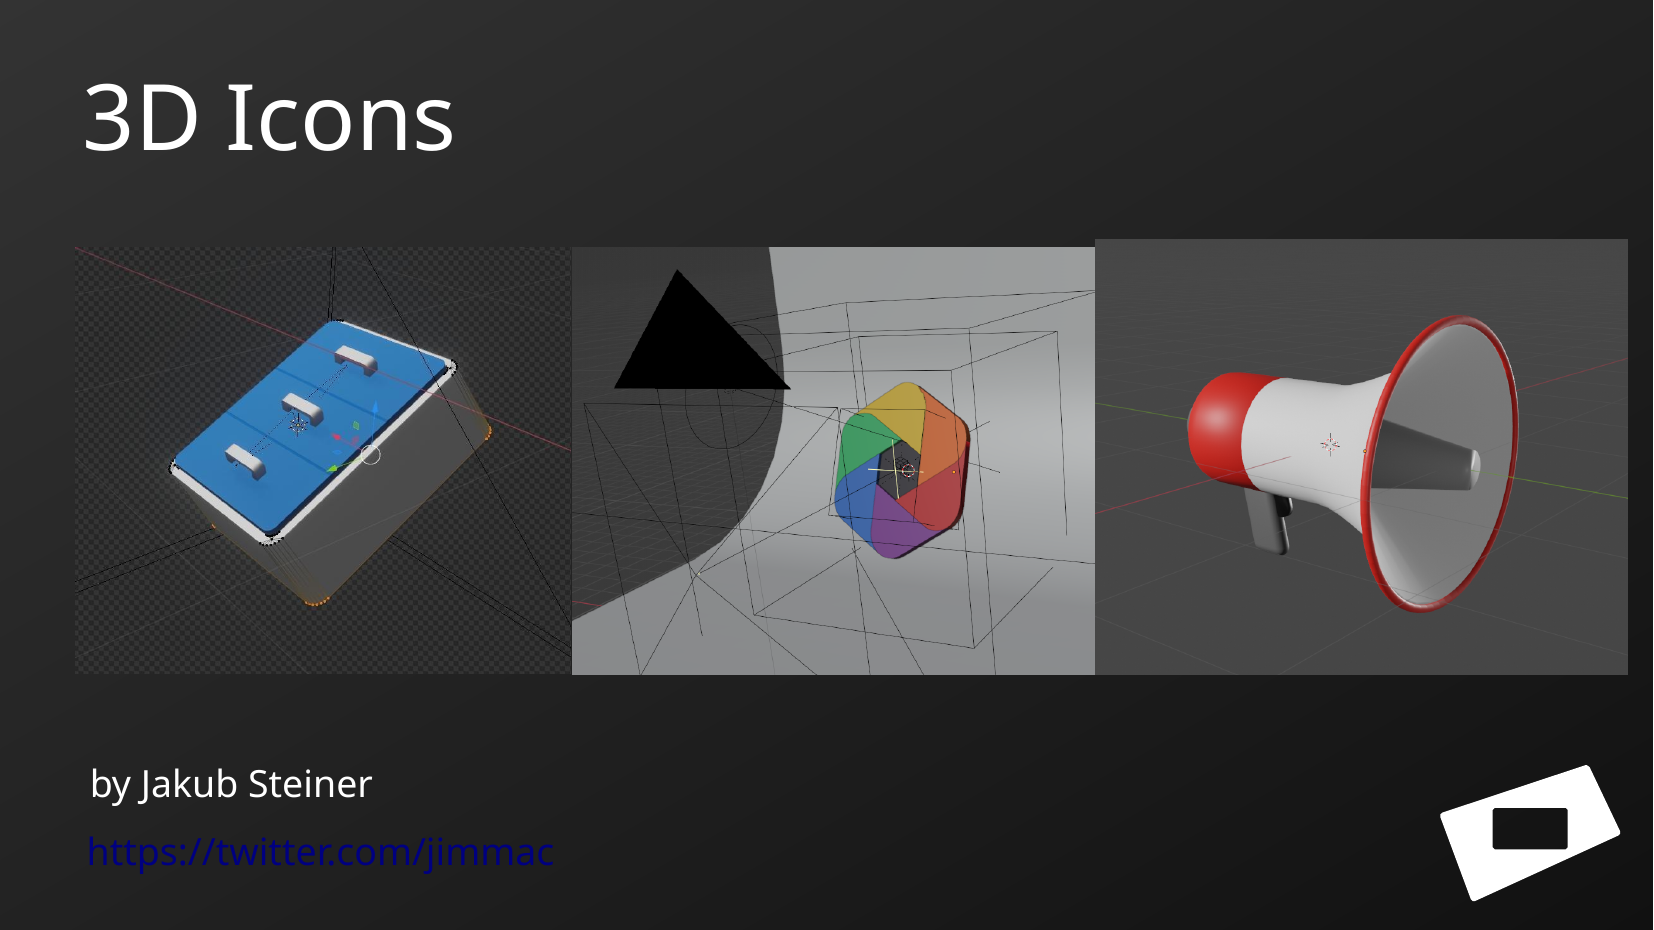

# 3D Icons
by Jakub Steiner
https://twitter.com/jimmac